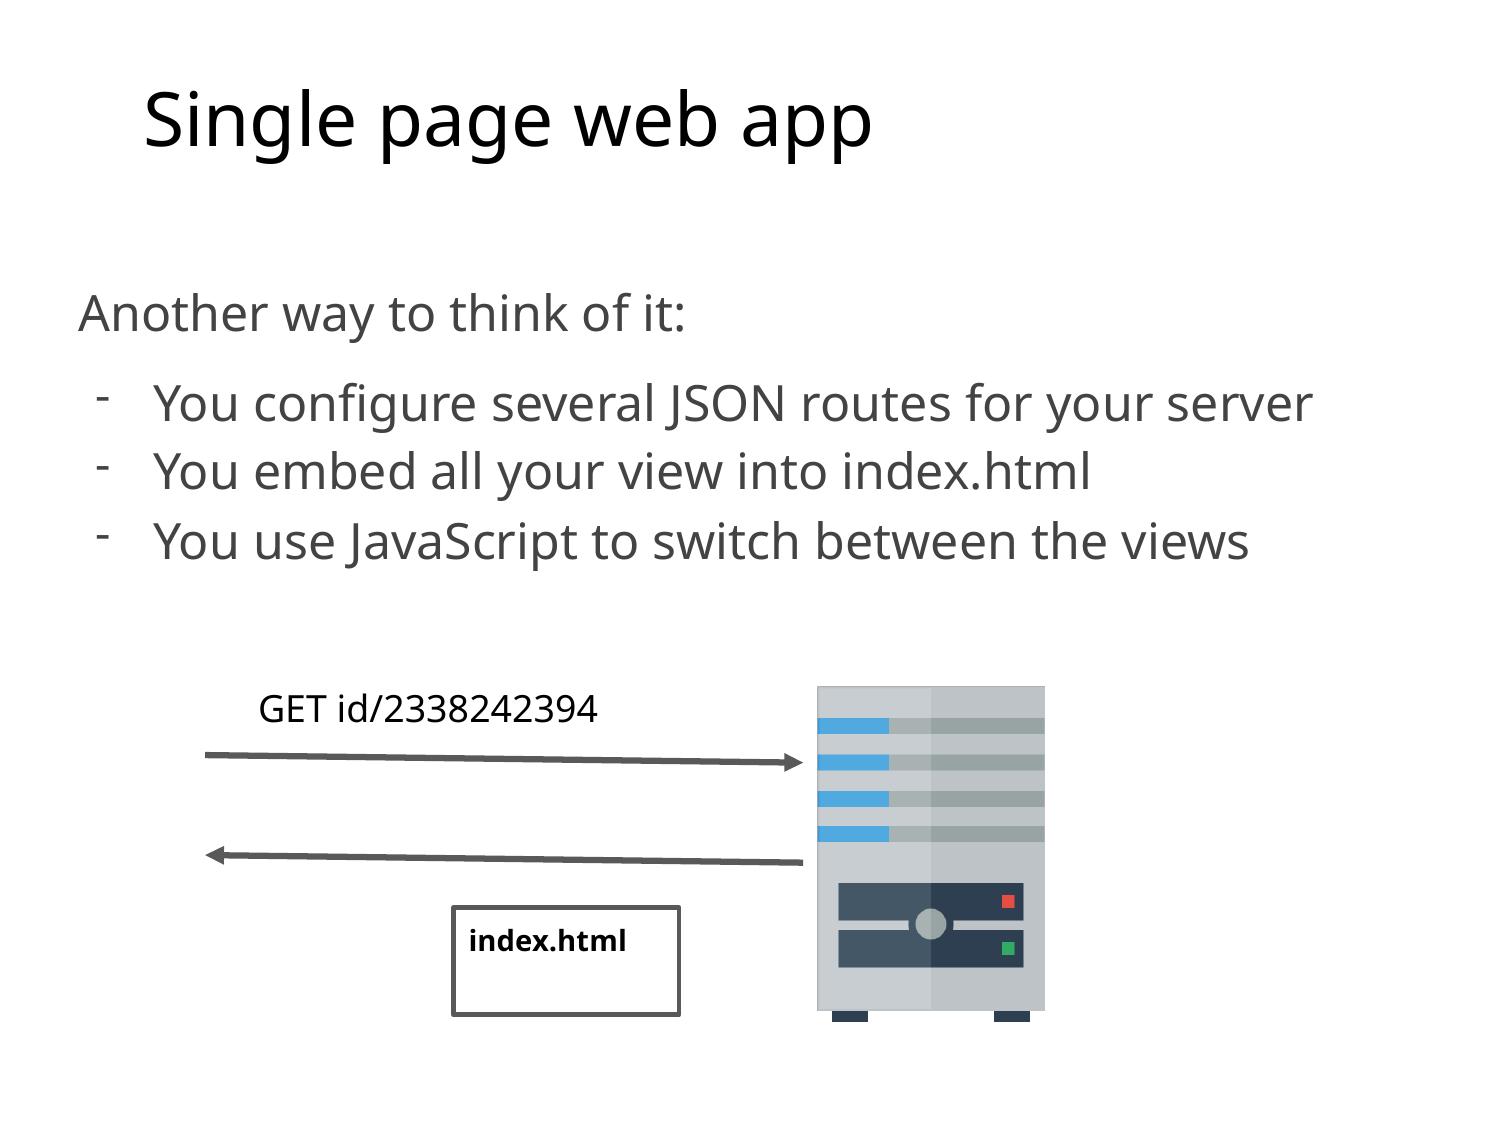

# Single page web app
Another way to think of it:
You configure several JSON routes for your server
You embed all your view into index.html
You use JavaScript to switch between the views
GET id/2338242394
index.html